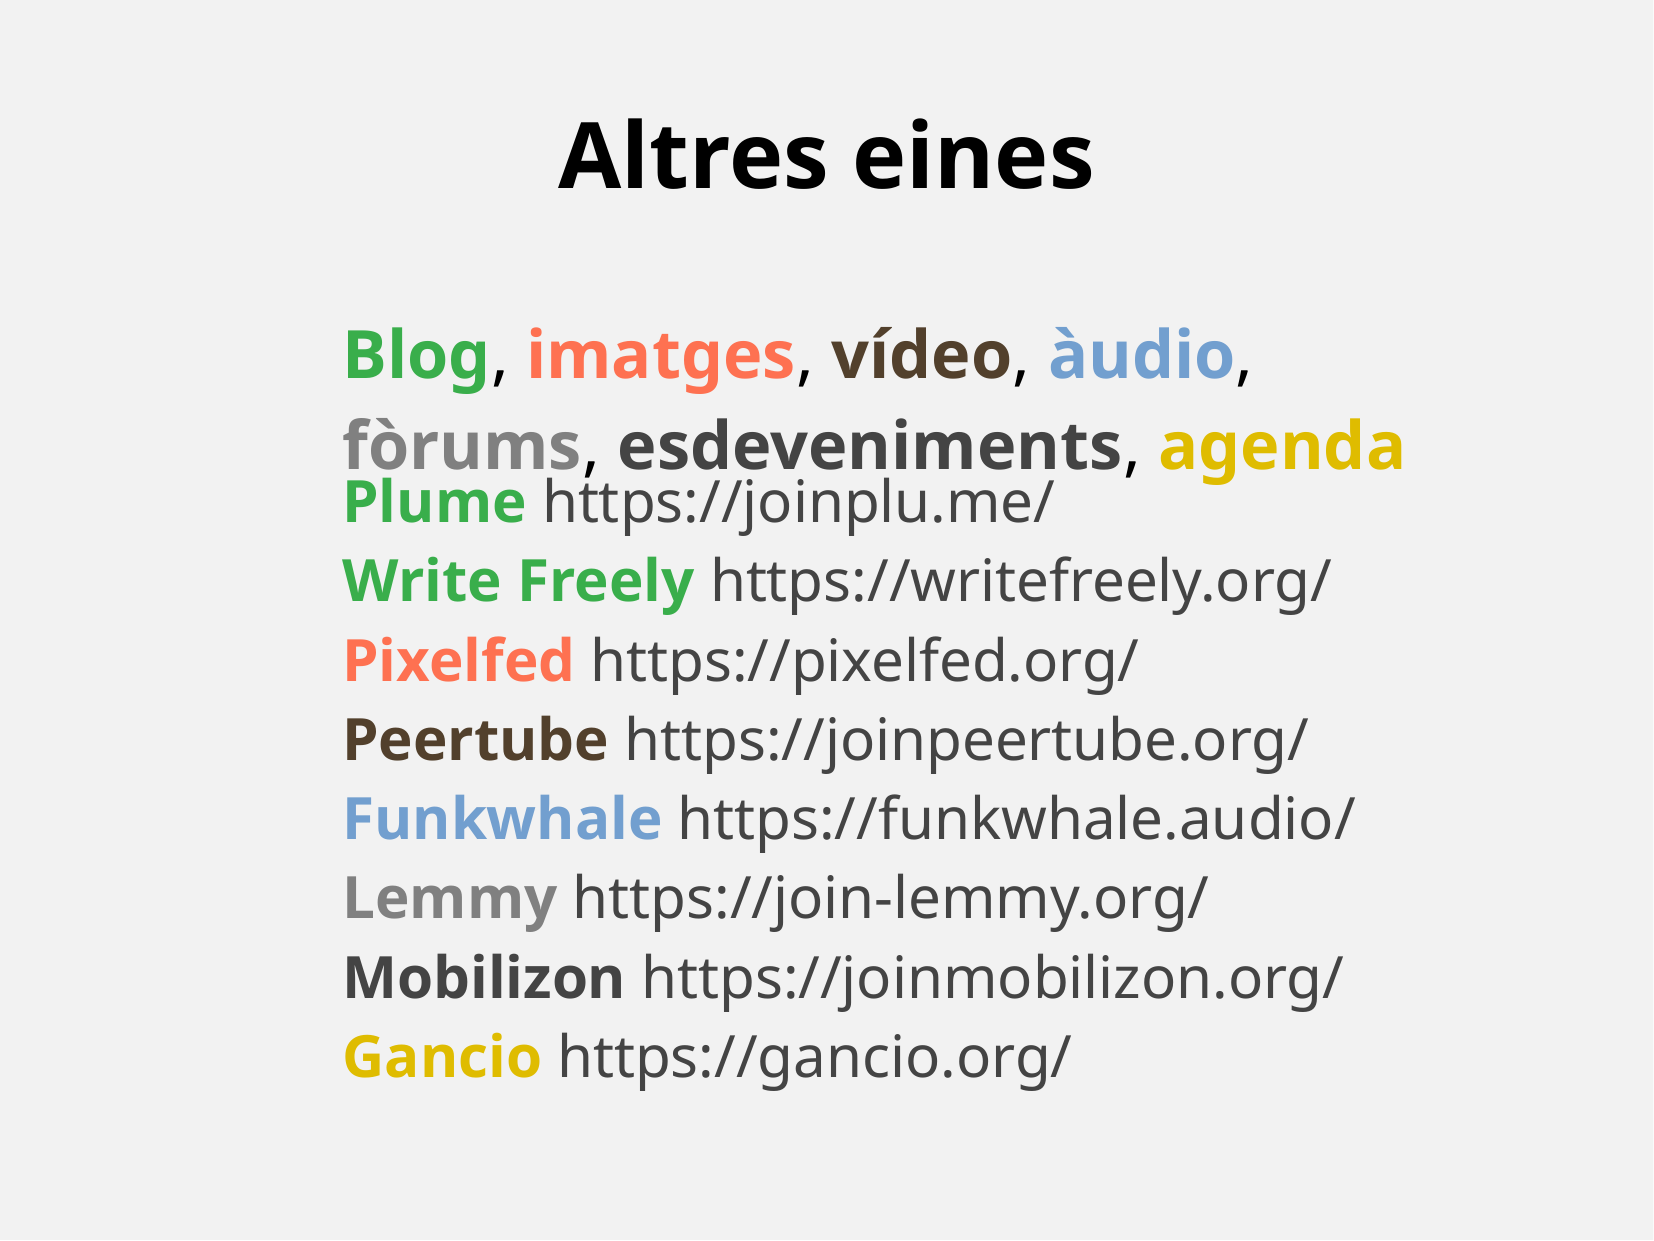

# Altres eines
Blog, imatges, vídeo, àudio,
fòrums, esdeveniments, agenda
Plume https://joinplu.me/
Write Freely https://writefreely.org/
Pixelfed https://pixelfed.org/
Peertube https://joinpeertube.org/
Funkwhale https://funkwhale.audio/
Lemmy https://join-lemmy.org/
Mobilizon https://joinmobilizon.org/
Gancio https://gancio.org/